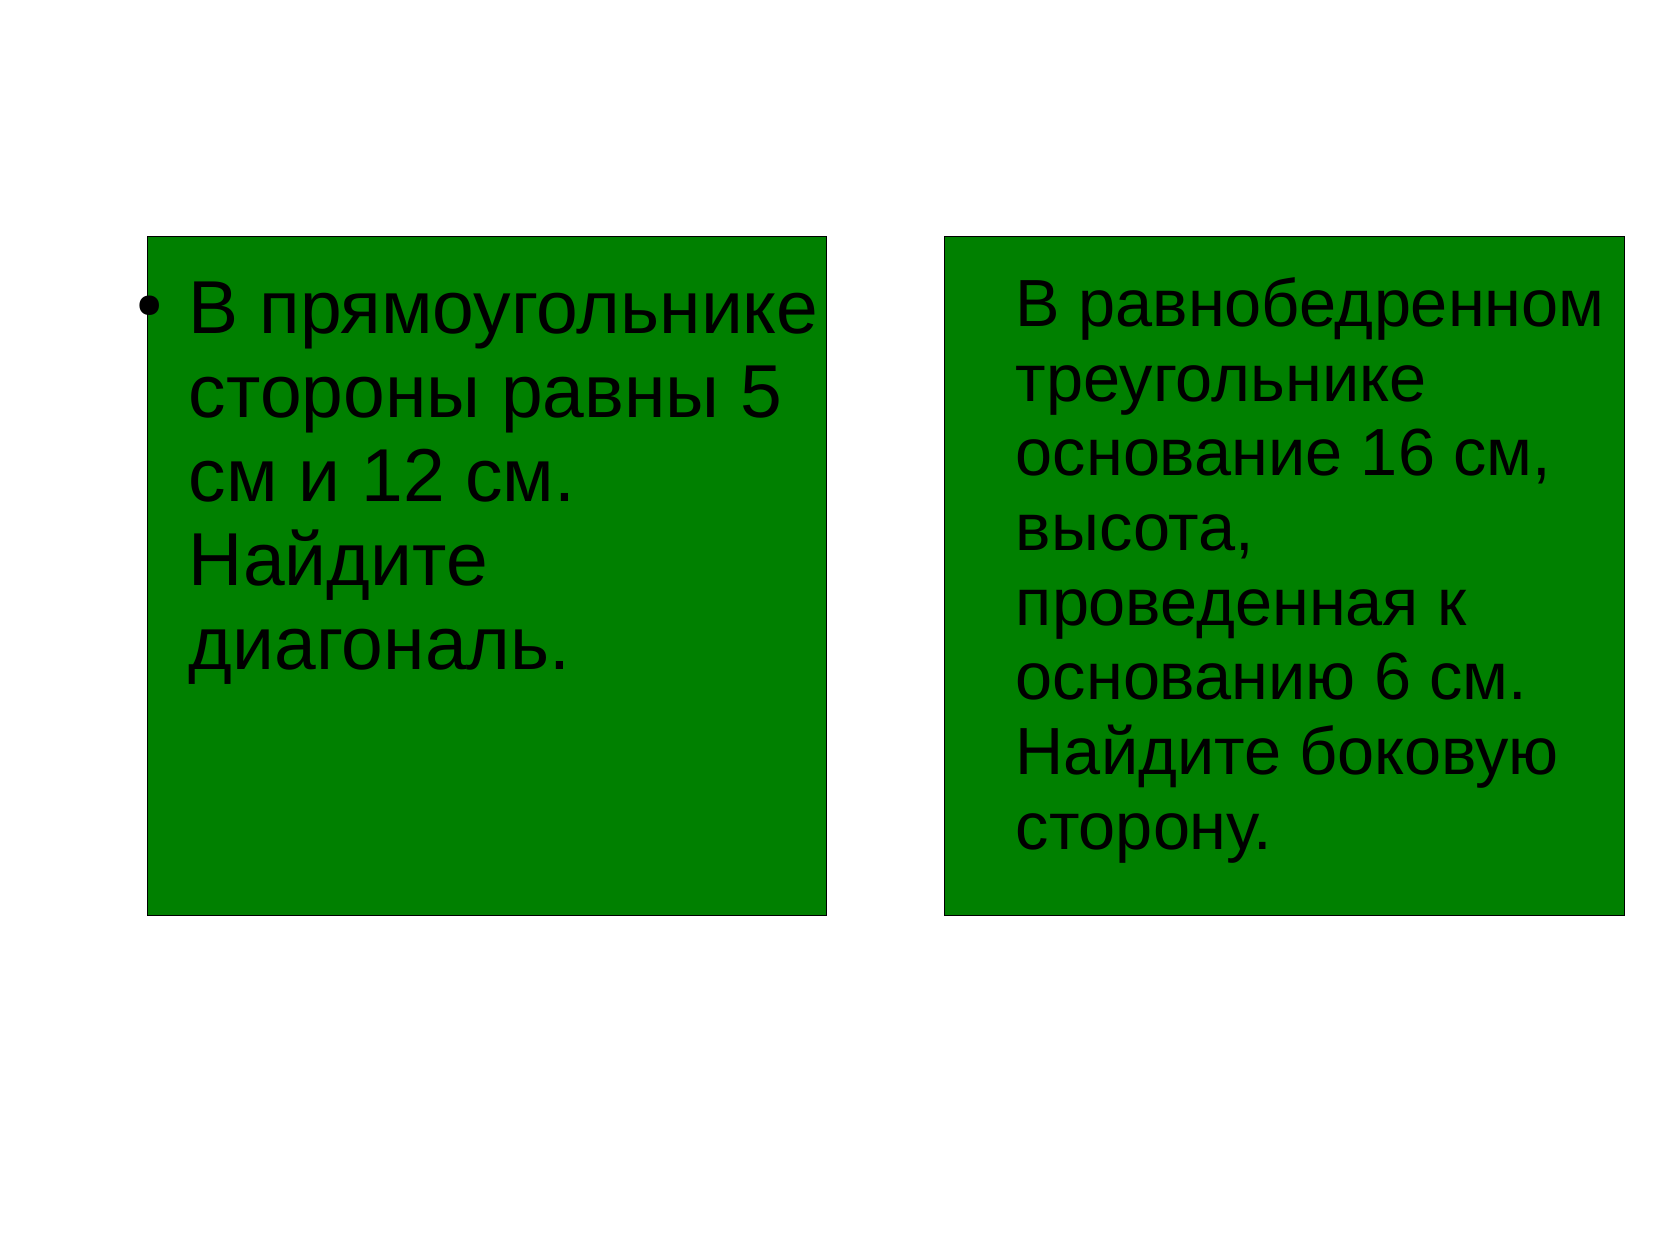

#
В прямоугольнике стороны равны 5 см и 12 см. Найдите диагональ.
В равнобедренном треугольнике основание 16 см, высота, проведенная к основанию 6 см. Найдите боковую сторону.